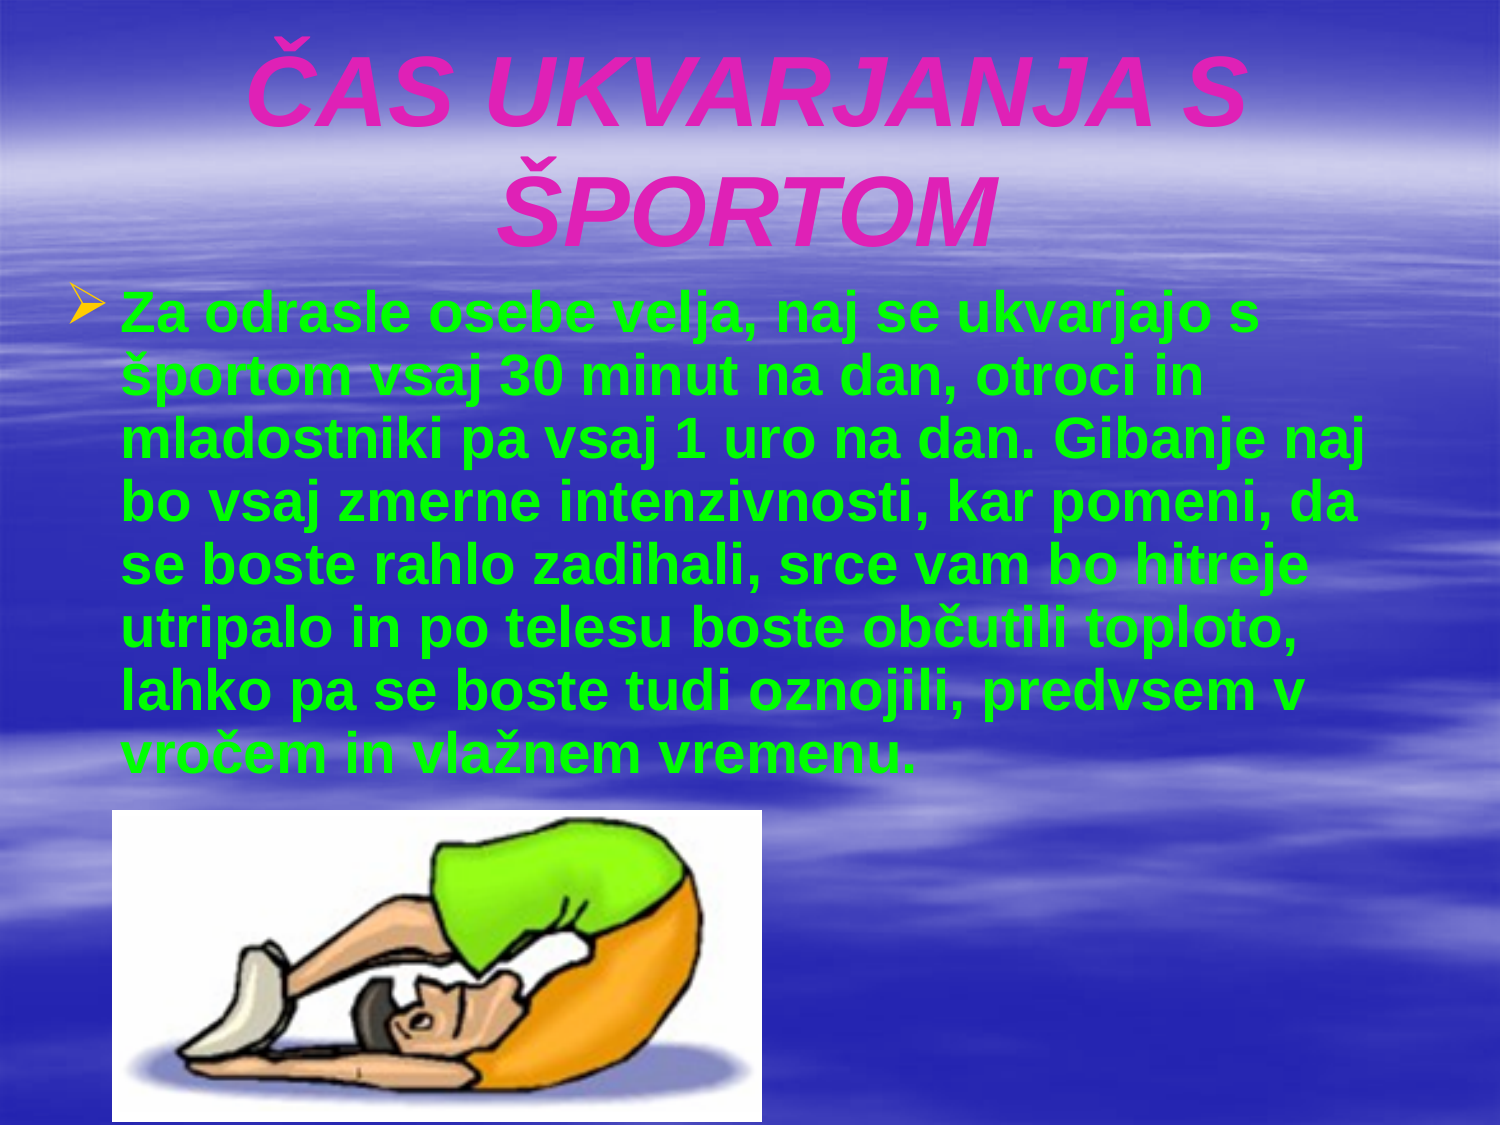

# ČAS UKVARJANJA S ŠPORTOM
Za odrasle osebe velja, naj se ukvarjajo s športom vsaj 30 minut na dan, otroci in mladostniki pa vsaj 1 uro na dan. Gibanje naj bo vsaj zmerne intenzivnosti, kar pomeni, da se boste rahlo zadihali, srce vam bo hitreje utripalo in po telesu boste občutili toploto, lahko pa se boste tudi oznojili, predvsem v vročem in vlažnem vremenu.